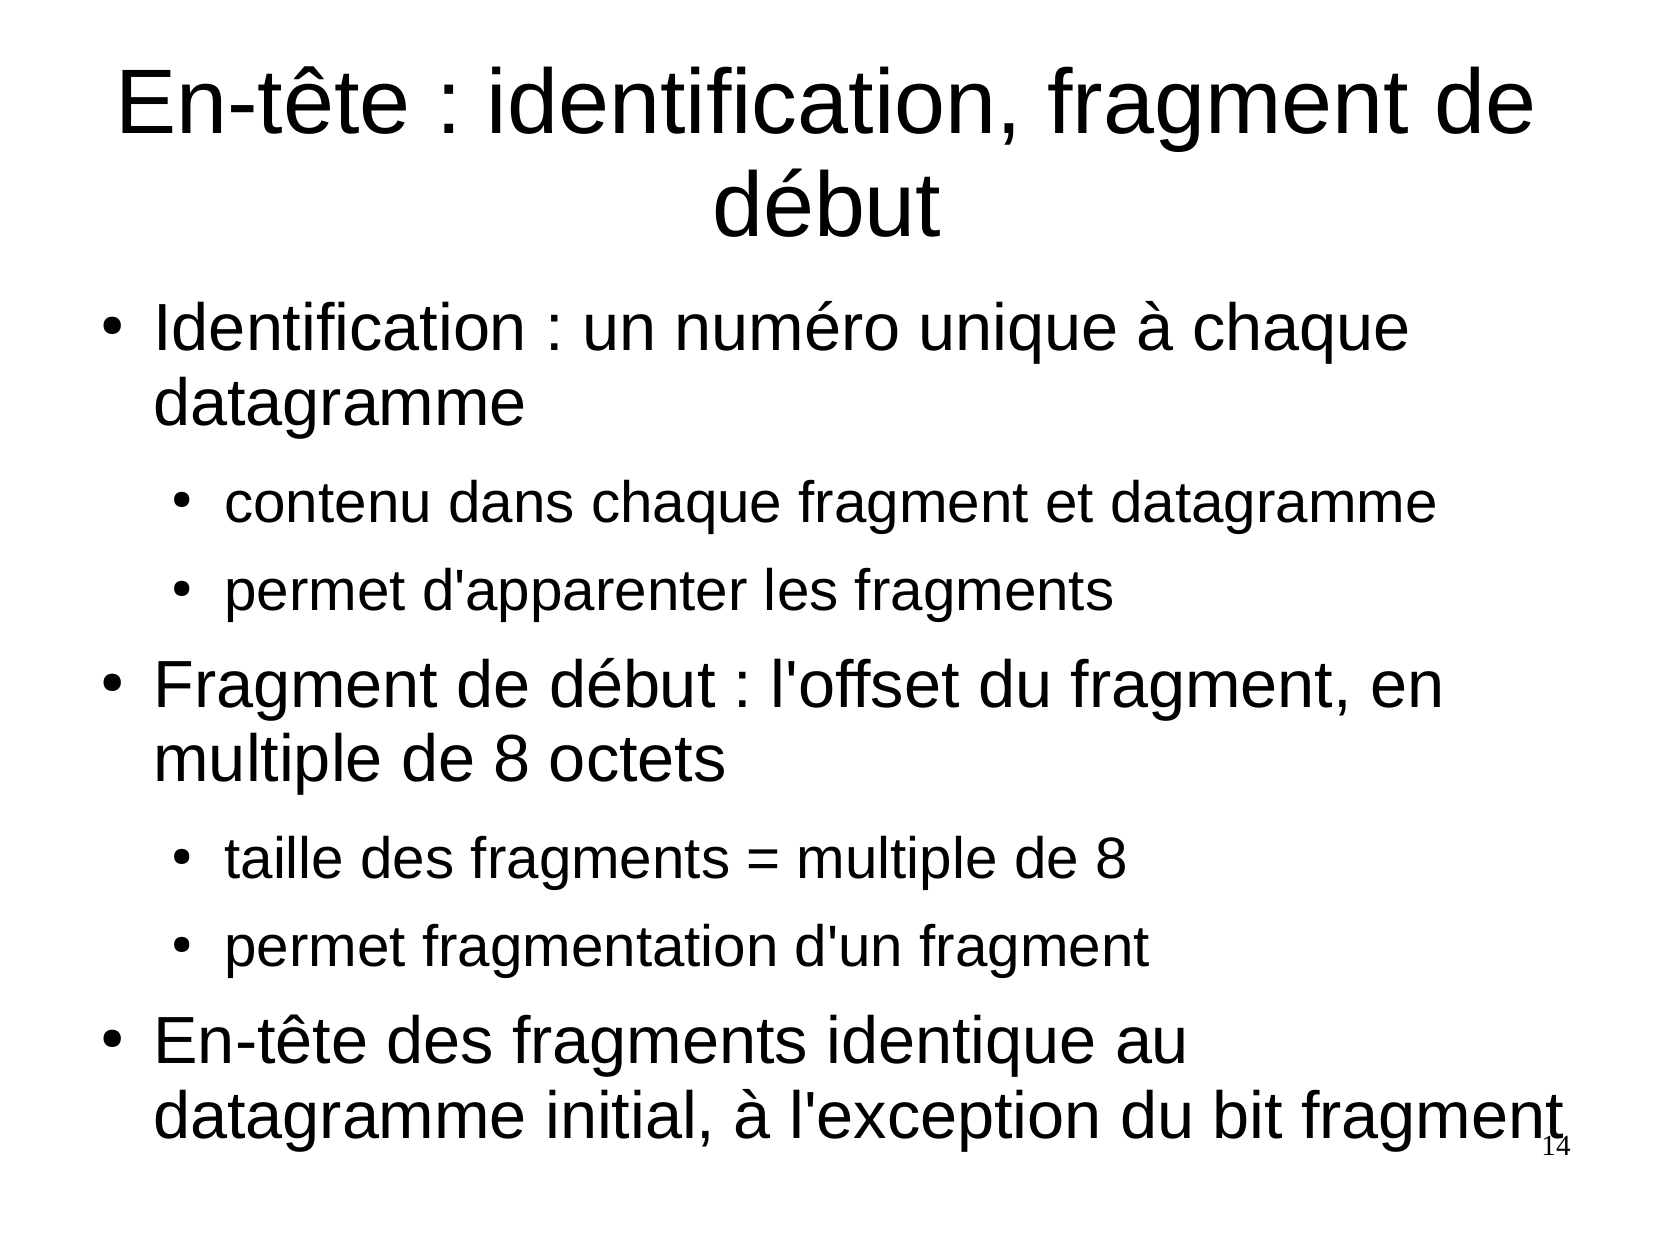

# En-tête : identification, fragment de début
Identification : un numéro unique à chaque datagramme
contenu dans chaque fragment et datagramme
permet d'apparenter les fragments
Fragment de début : l'offset du fragment, en multiple de 8 octets
taille des fragments = multiple de 8
permet fragmentation d'un fragment
En-tête des fragments identique au datagramme initial, à l'exception du bit fragment
14